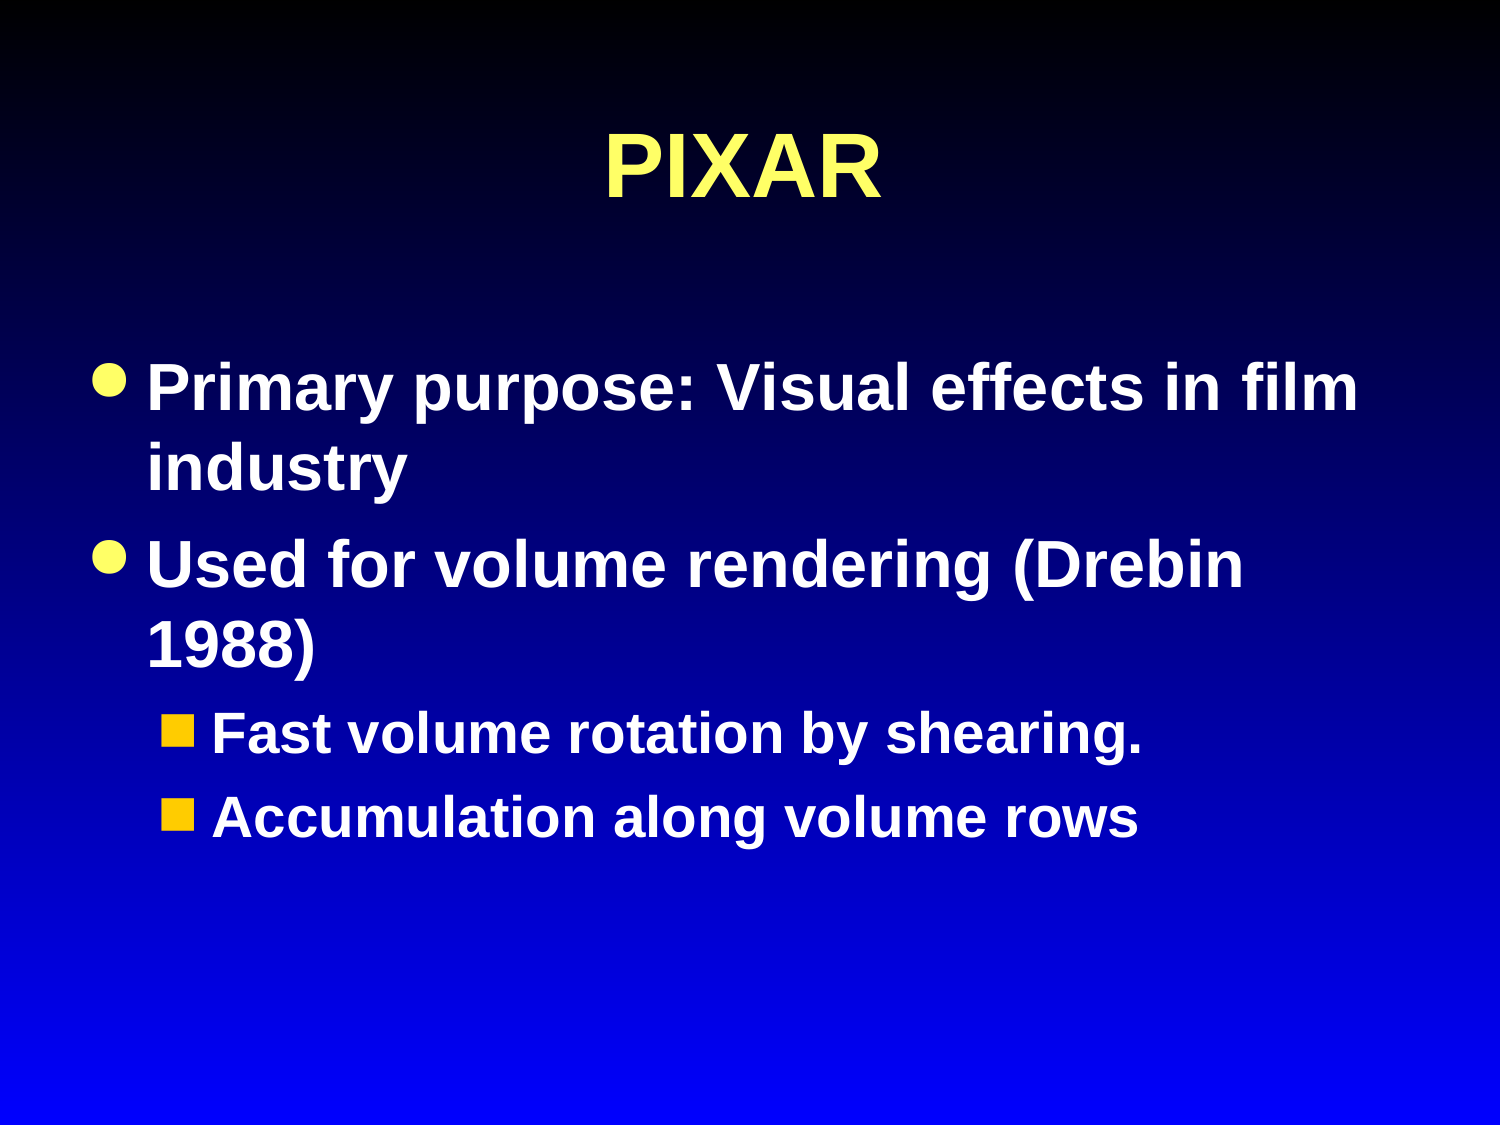

# PIXAR
Primary purpose: Visual effects in film industry
Used for volume rendering (Drebin 1988)
Fast volume rotation by shearing.
Accumulation along volume rows